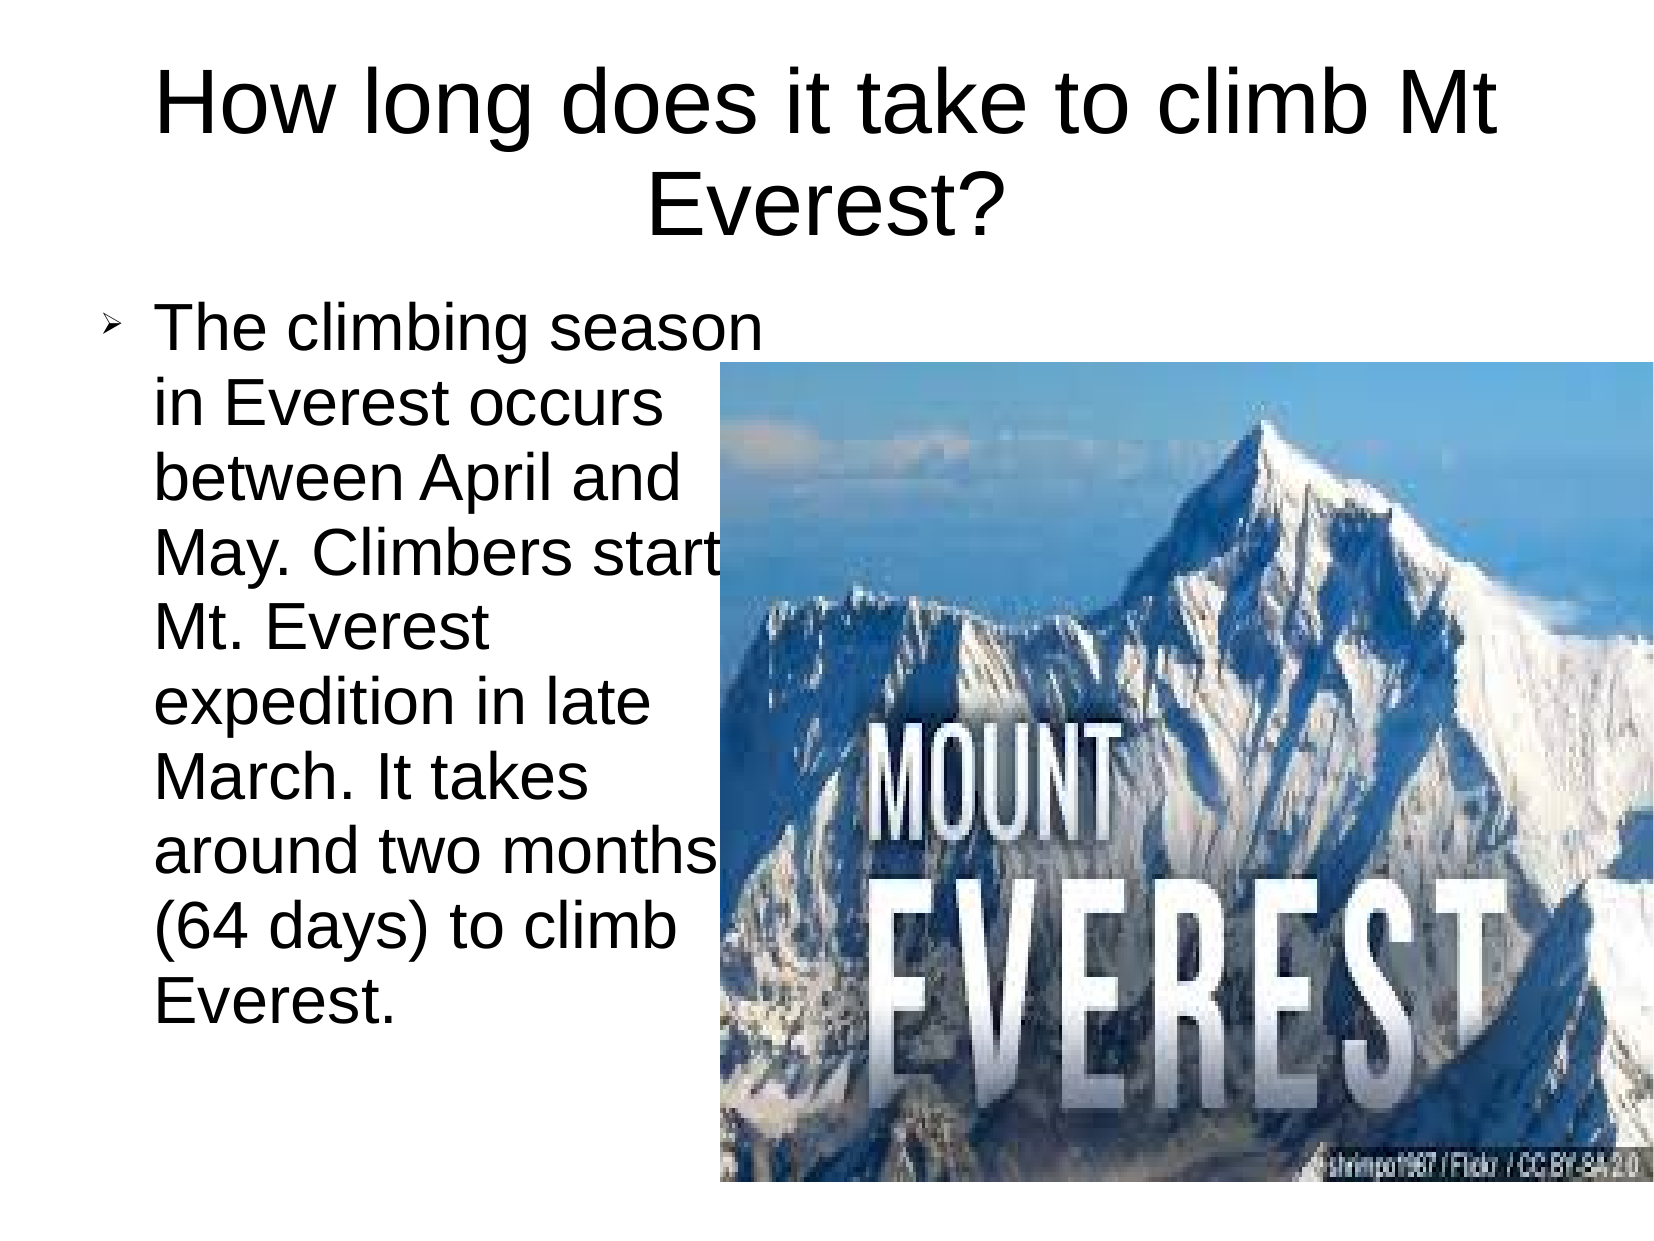

# How long does it take to climb Mt Everest?
The climbing season in Everest occurs between April and May. Climbers start Mt. Everest expedition in late March. It takes around two months (64 days) to climb Everest.